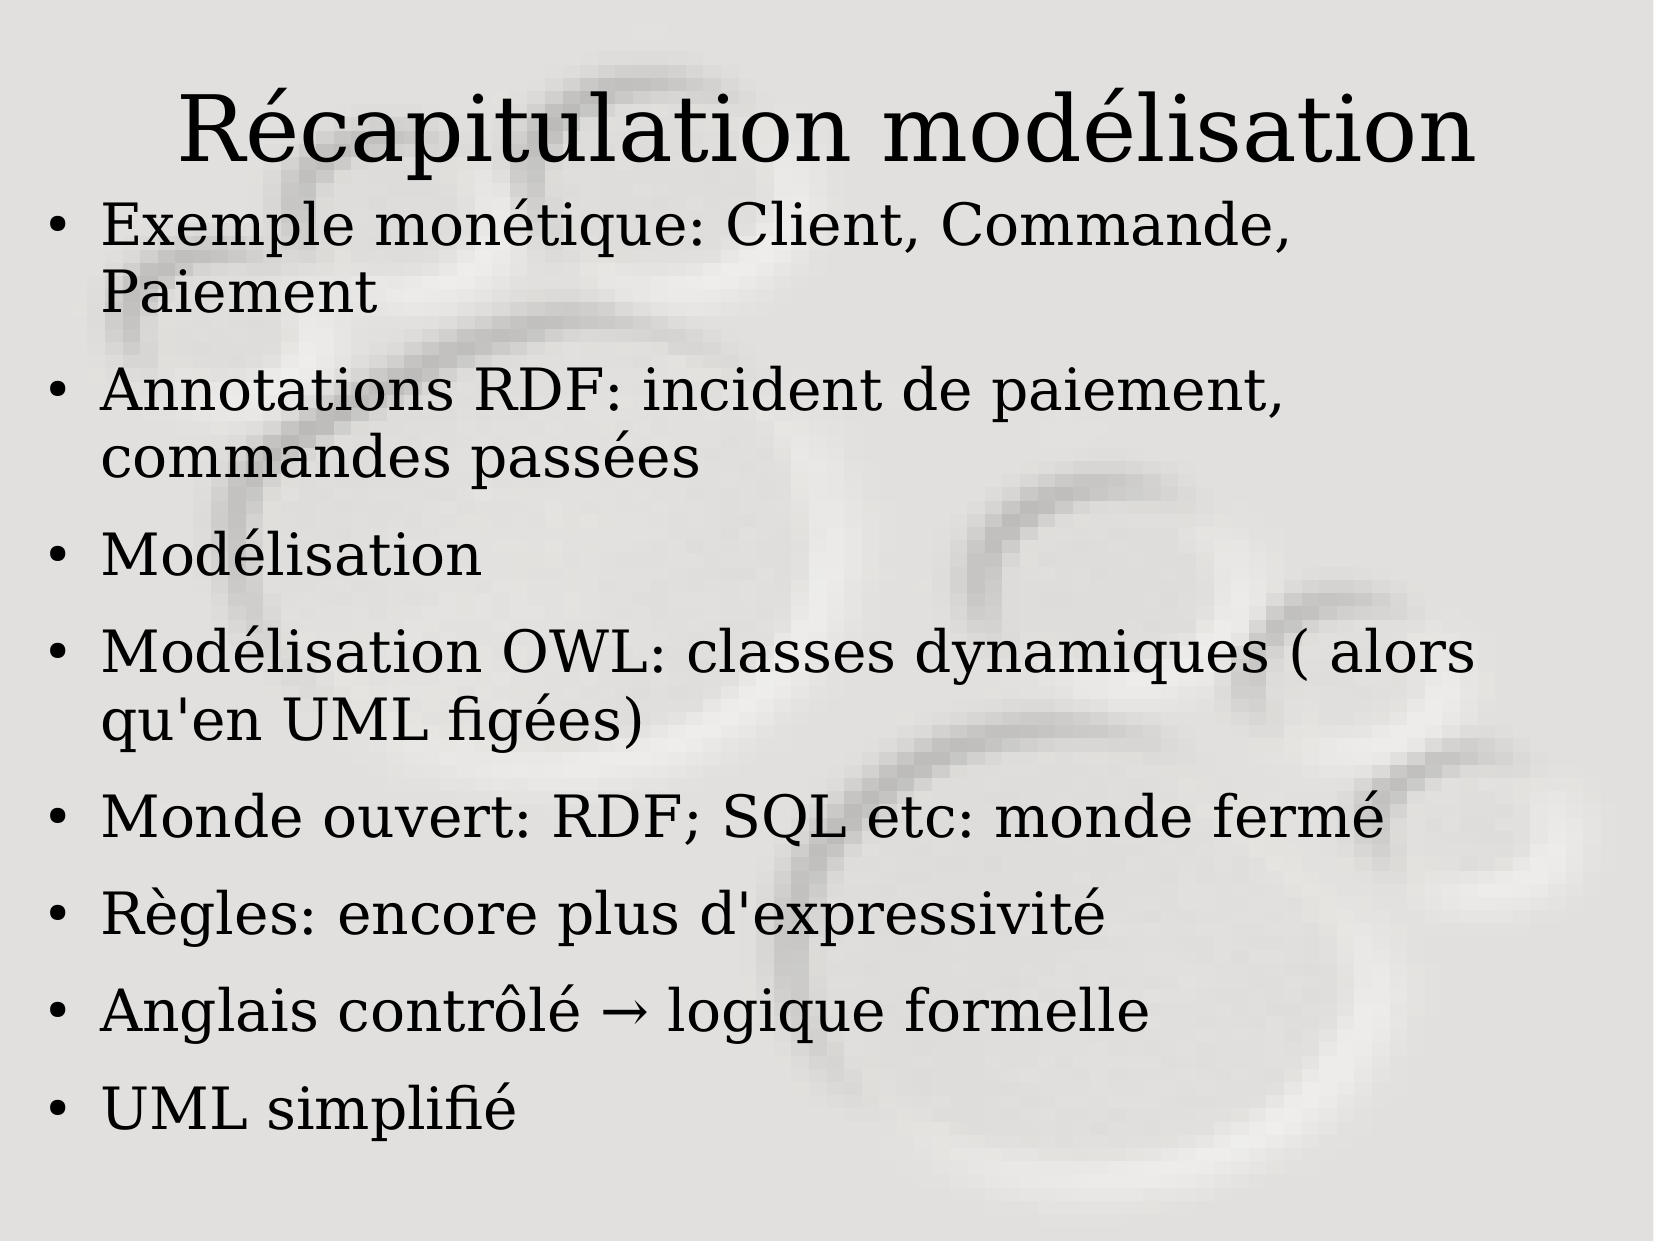

# Récapitulation modélisation
Exemple monétique: Client, Commande, Paiement
Annotations RDF: incident de paiement, commandes passées
Modélisation
Modélisation OWL: classes dynamiques ( alors qu'en UML figées)
Monde ouvert: RDF; SQL etc: monde fermé
Règles: encore plus d'expressivité
Anglais contrôlé → logique formelle
UML simplifié